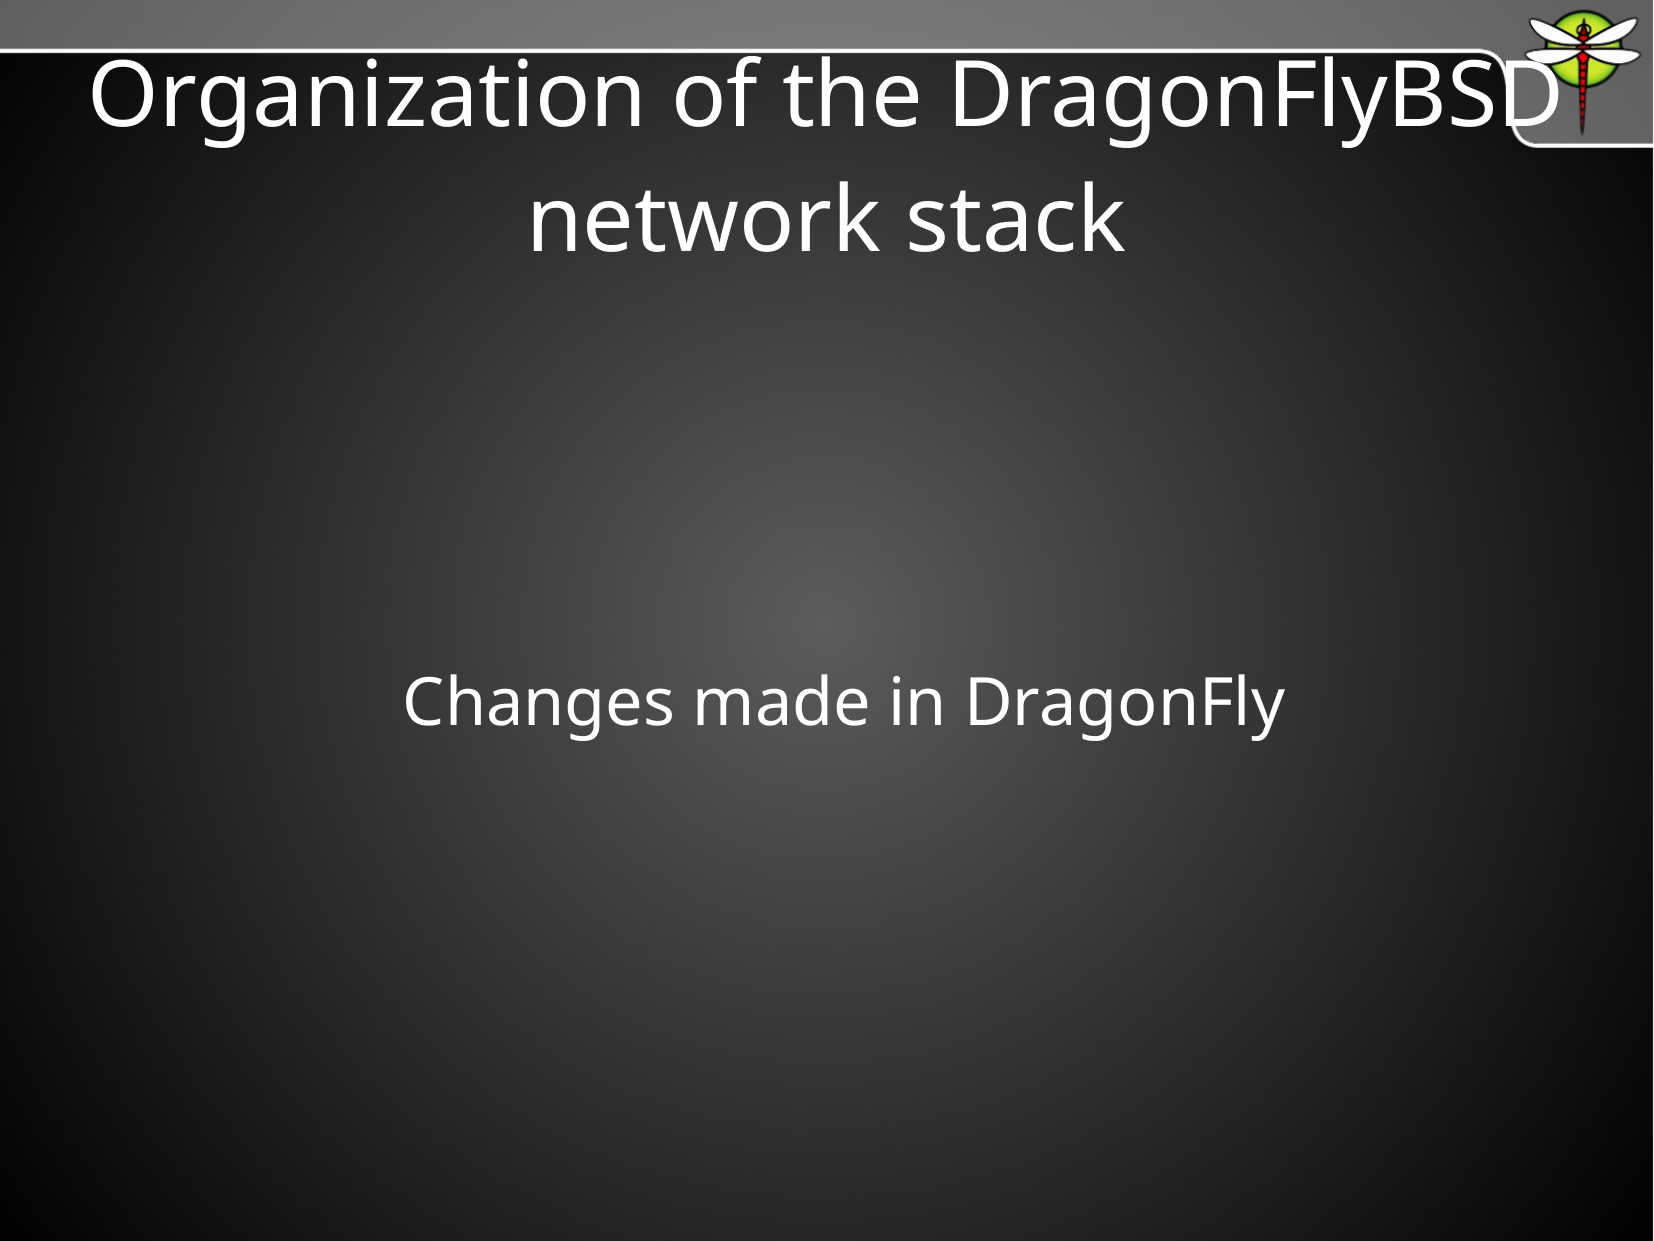

# Organization of the DragonFlyBSD network stack
Changes made in DragonFly